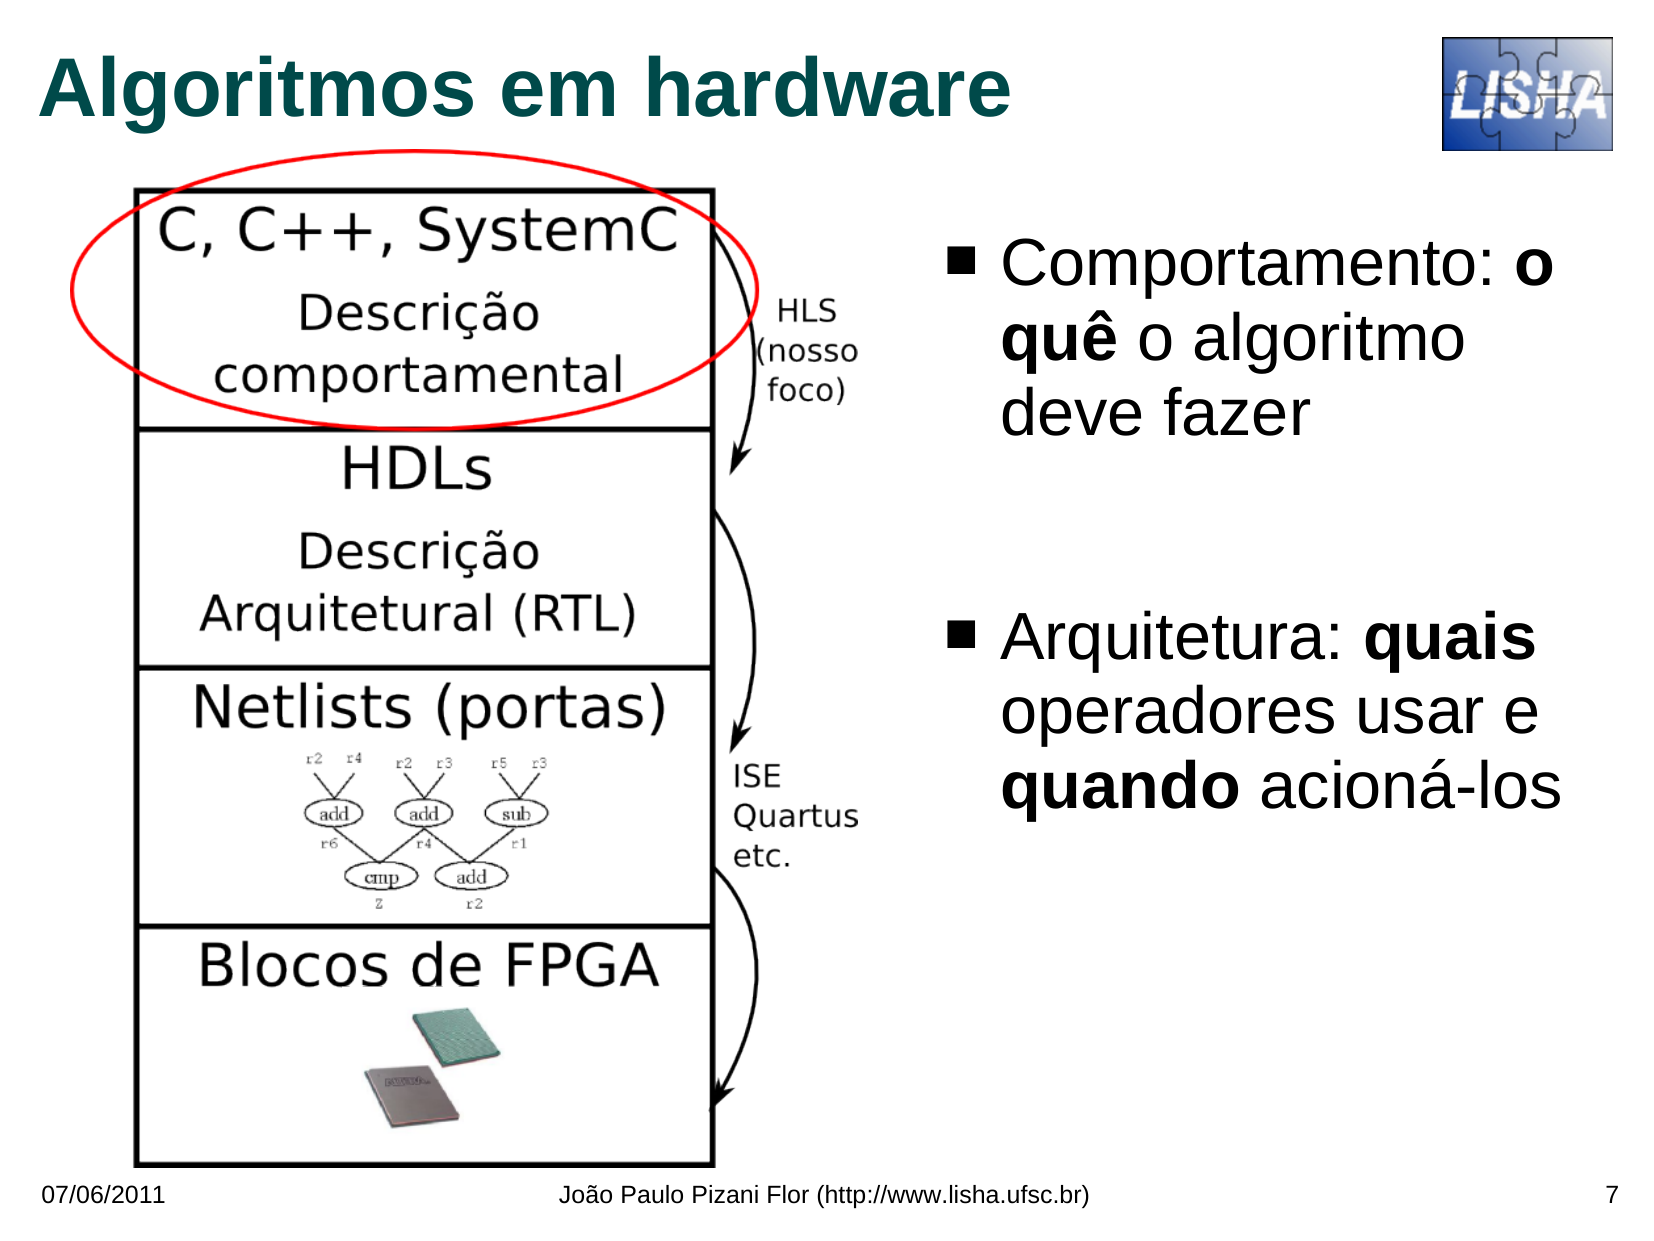

# Algoritmos em hardware
Comportamento: o quê o algoritmo deve fazer
Arquitetura: quais operadores usar e quando acioná-los